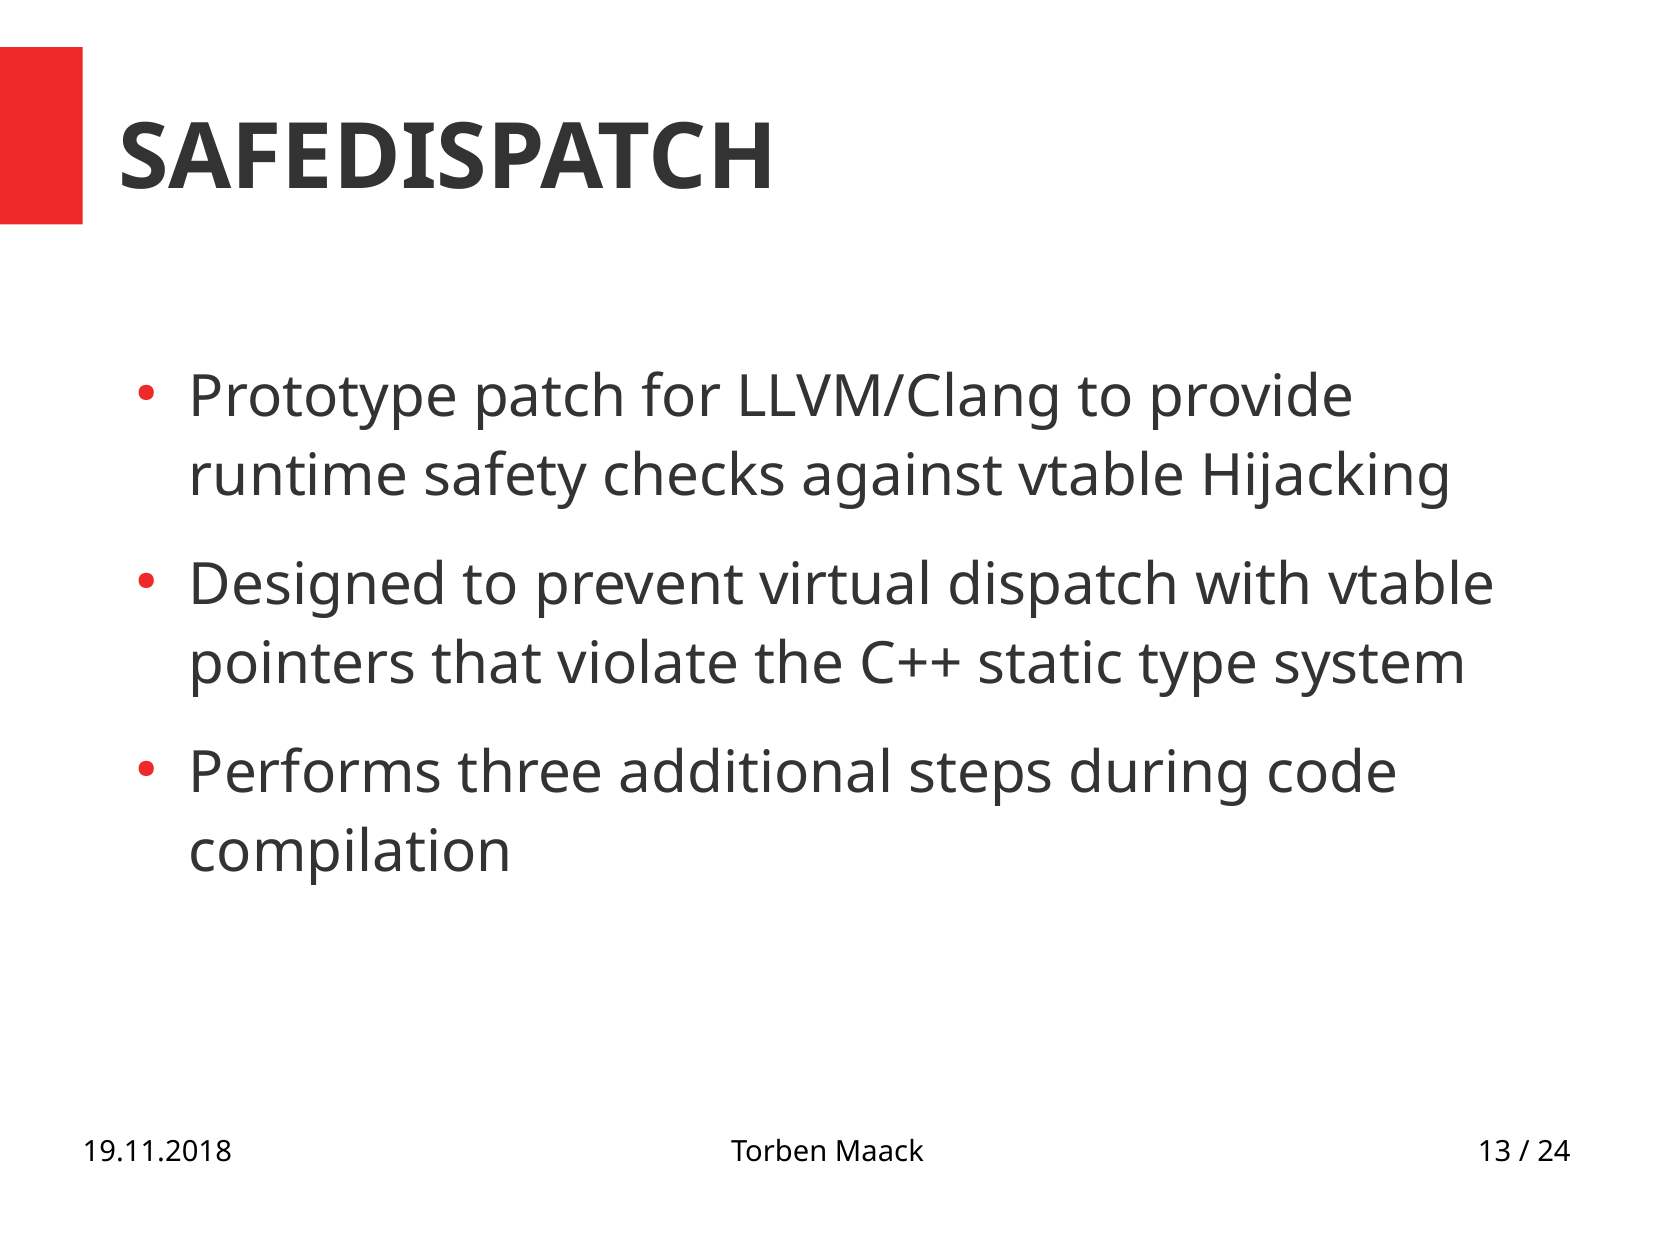

# SAFEDISPATCH
Prototype patch for LLVM/Clang to provide runtime safety checks against vtable Hijacking
Designed to prevent virtual dispatch with vtable pointers that violate the C++ static type system
Performs three additional steps during code compilation
19.11.2018
Torben Maack
13